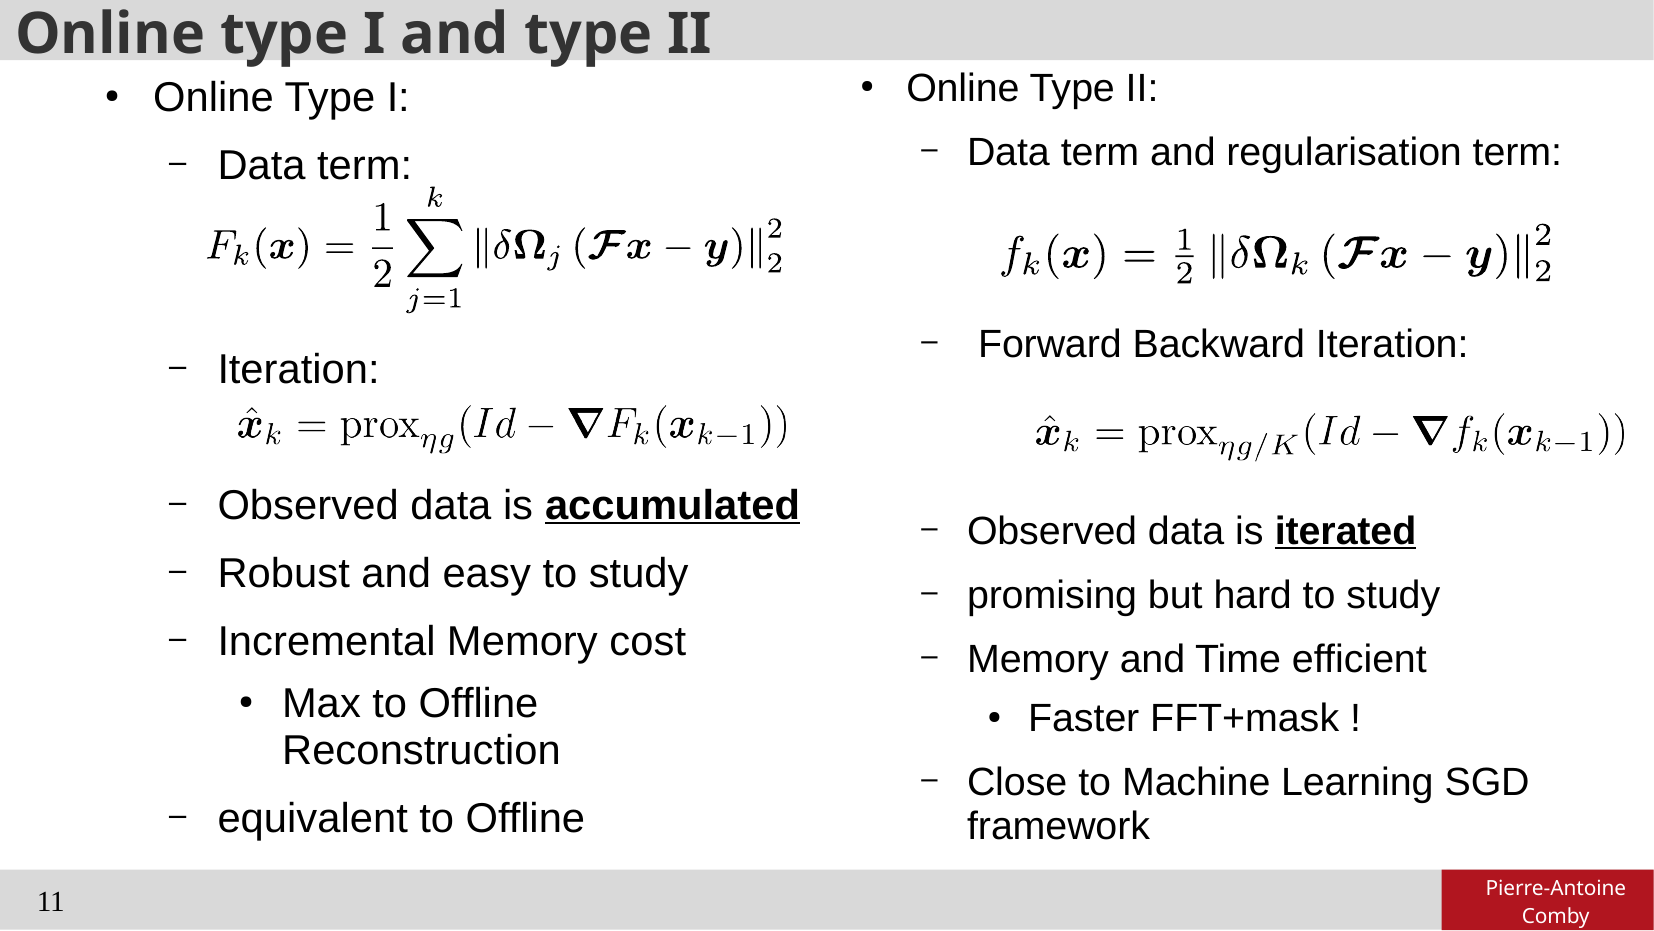

# Online type I and type II
Online Type II:
Data term and regularisation term:
 Forward Backward Iteration:
Observed data is iterated
promising but hard to study
Memory and Time efficient
Faster FFT+mask !
Close to Machine Learning SGD framework
Online Type I:
Data term:
Iteration:
Observed data is accumulated
Robust and easy to study
Incremental Memory cost
Max to Offline Reconstruction
equivalent to Offline
11